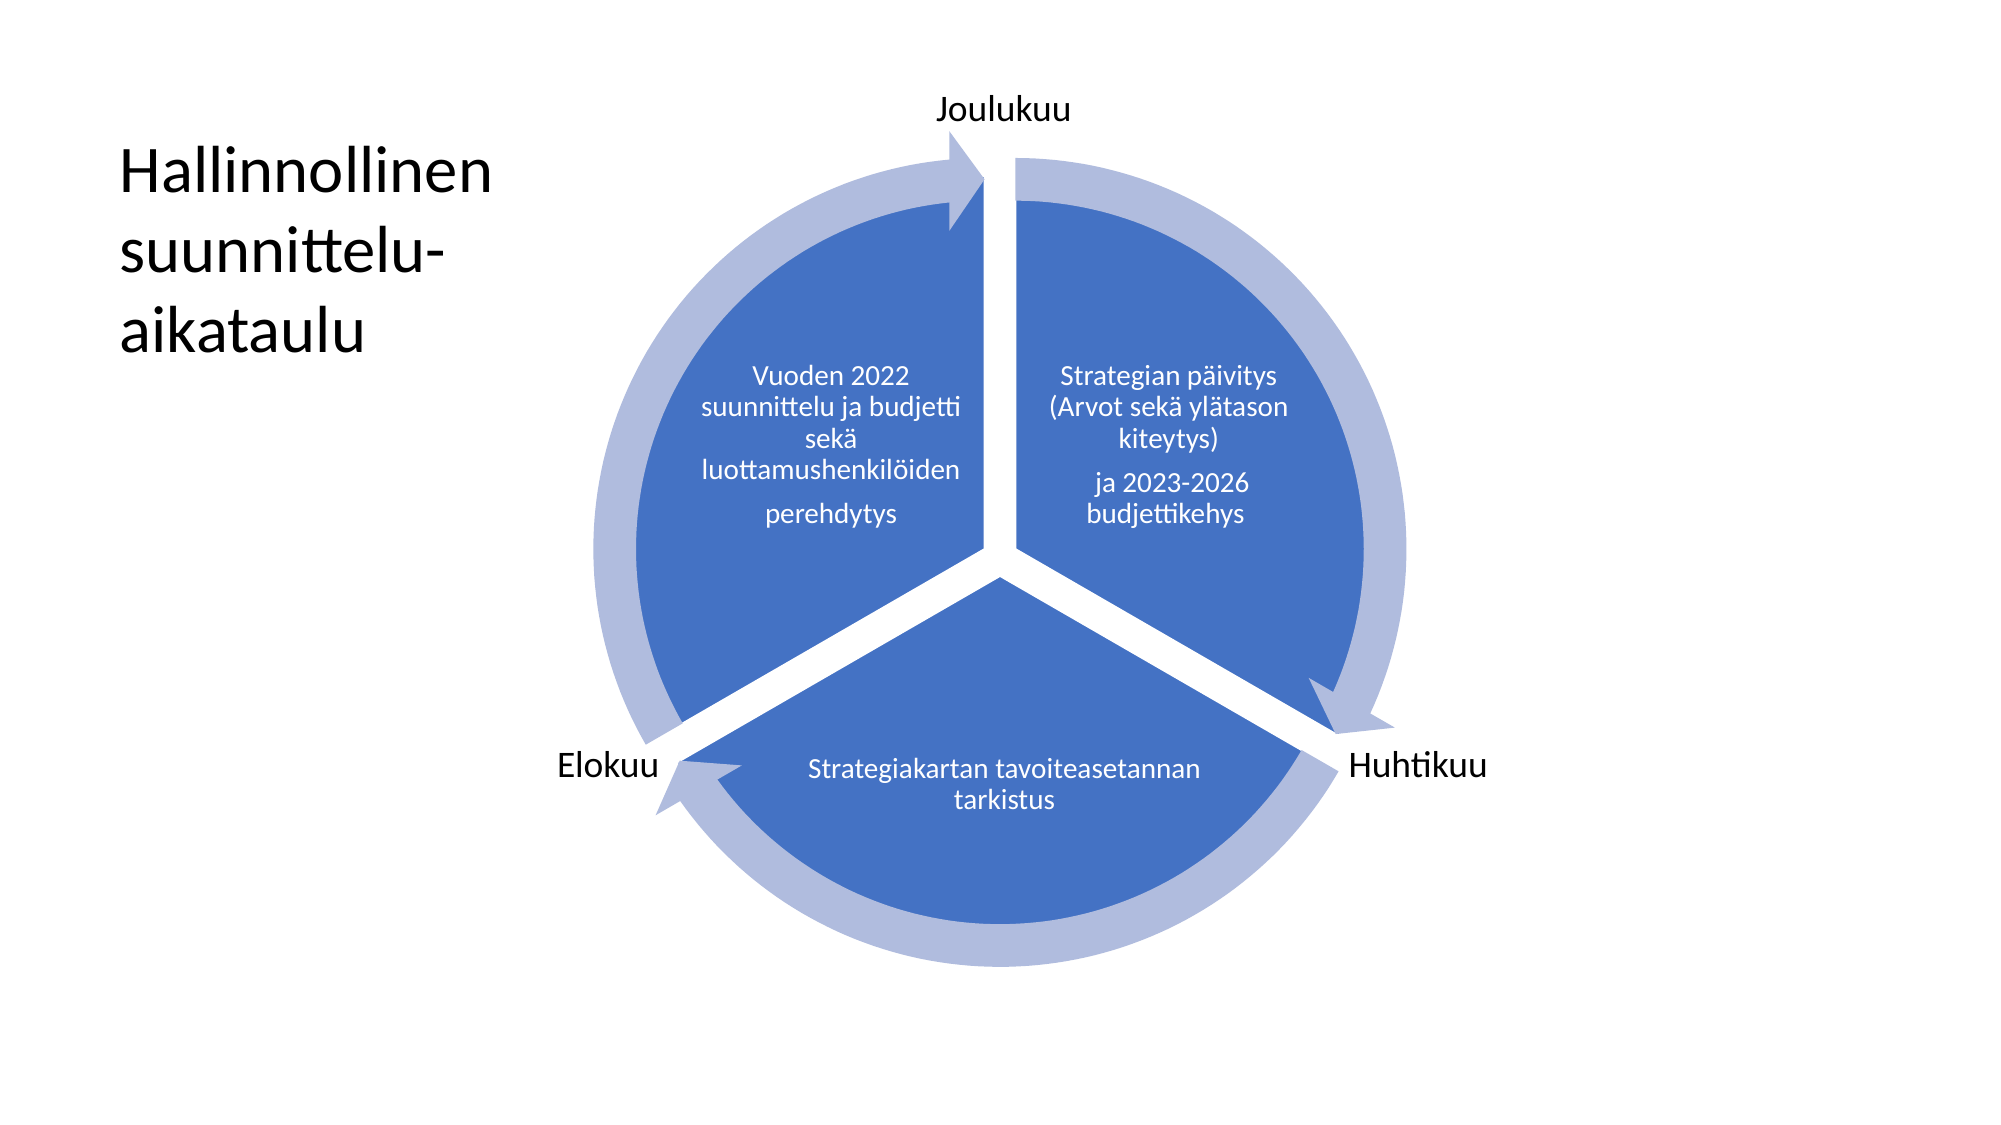

Joulukuu
Hallinnollinen suunnittelu-aikataulu
Vuoden 2022 suunnittelu ja budjetti sekä luottamushenkilöiden
perehdytys
Strategian päivitys (Arvot sekä ylätason kiteytys)
 ja 2023-2026 budjettikehys
Strategiakartan tavoiteasetannan tarkistus
Elokuu
Huhtikuu